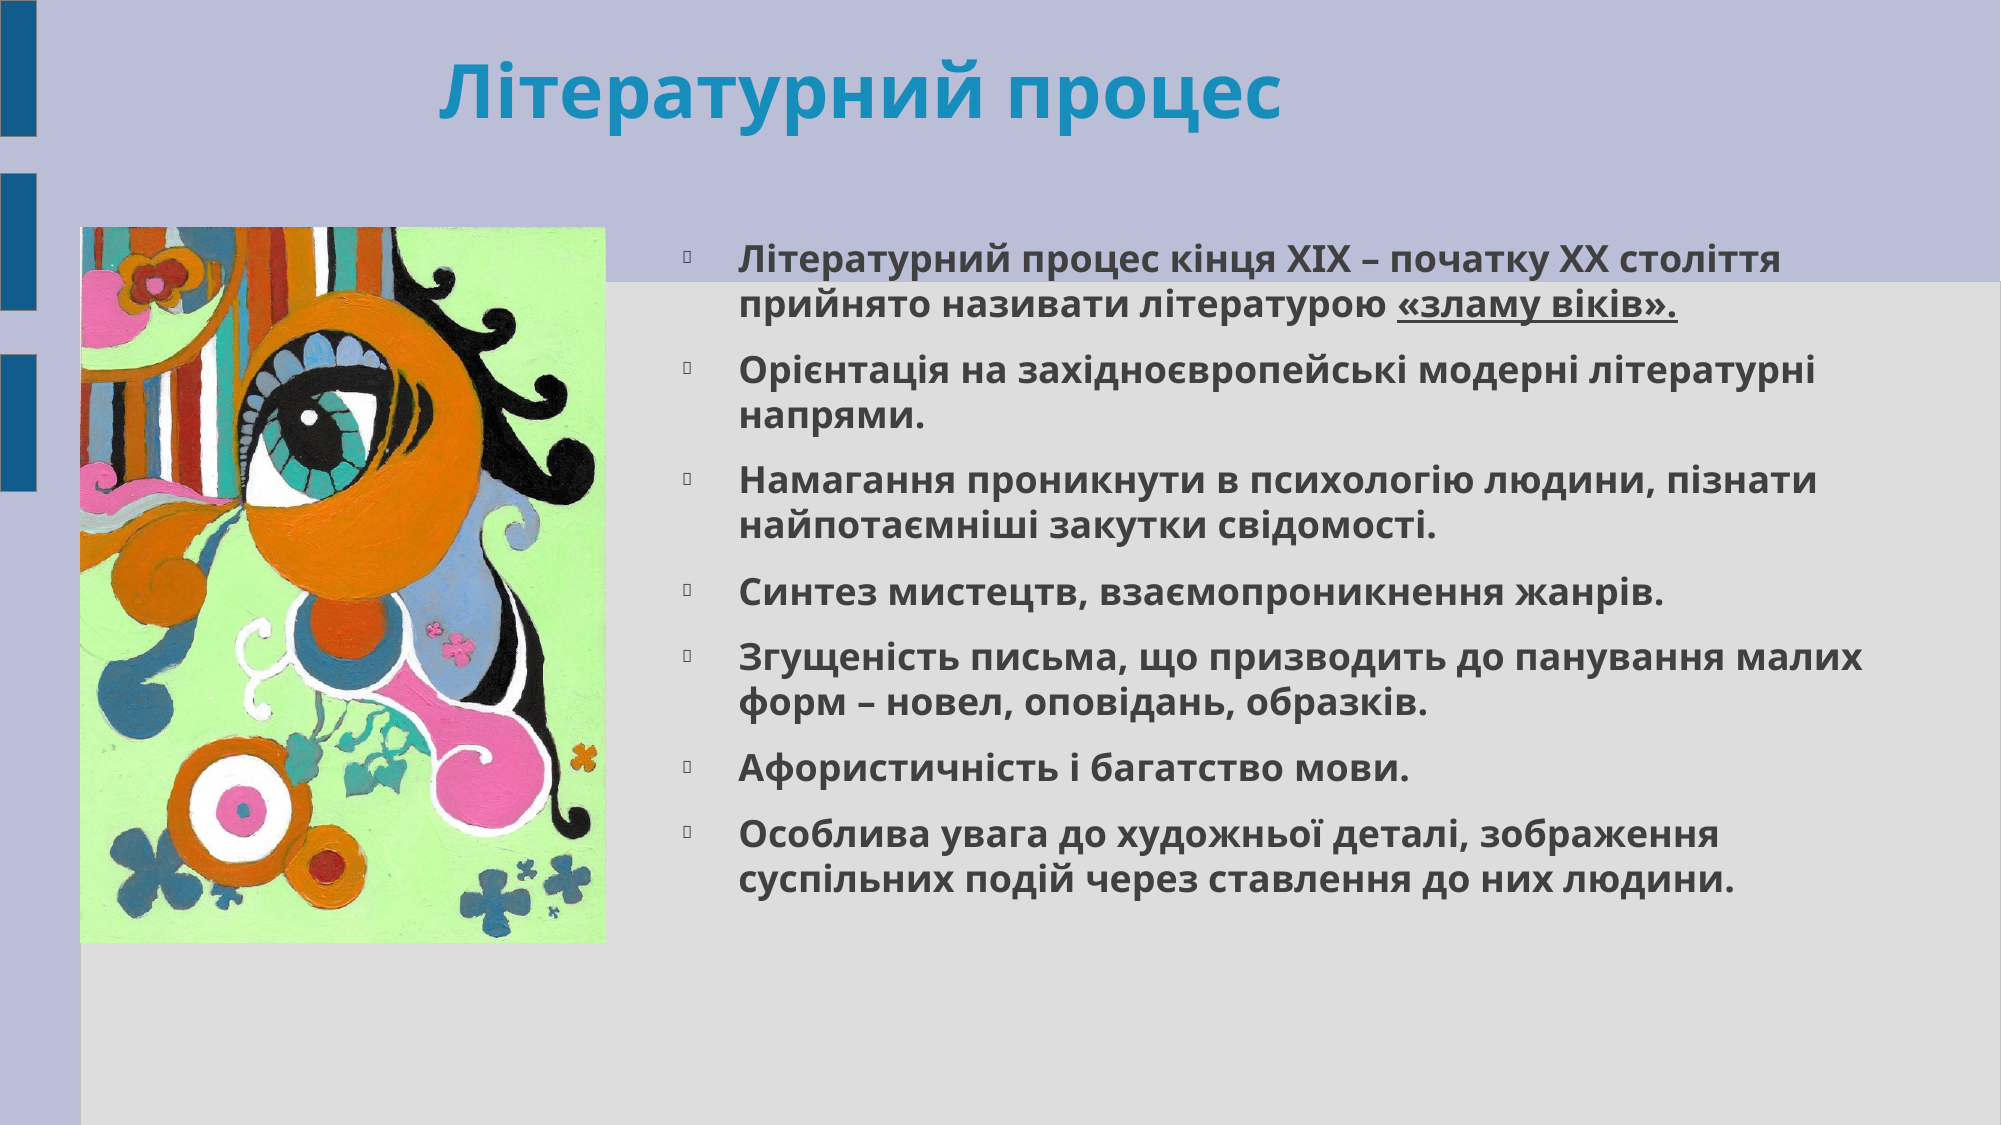

# Літературний процес
Літературний процес кінця ХІХ – початку ХХ століття прийнято називати літературою «зламу віків».
Орієнтація на західноєвропейські модерні літературні напрями.
Намагання проникнути в психологію людини, пізнати найпотаємніші закутки свідомості.
Синтез мистецтв, взаємопроникнення жанрів.
Згущеність письма, що призводить до панування малих форм – новел, оповідань, образків.
Афористичність і багатство мови.
Особлива увага до художньої деталі, зображення суспільних подій через ставлення до них людини.